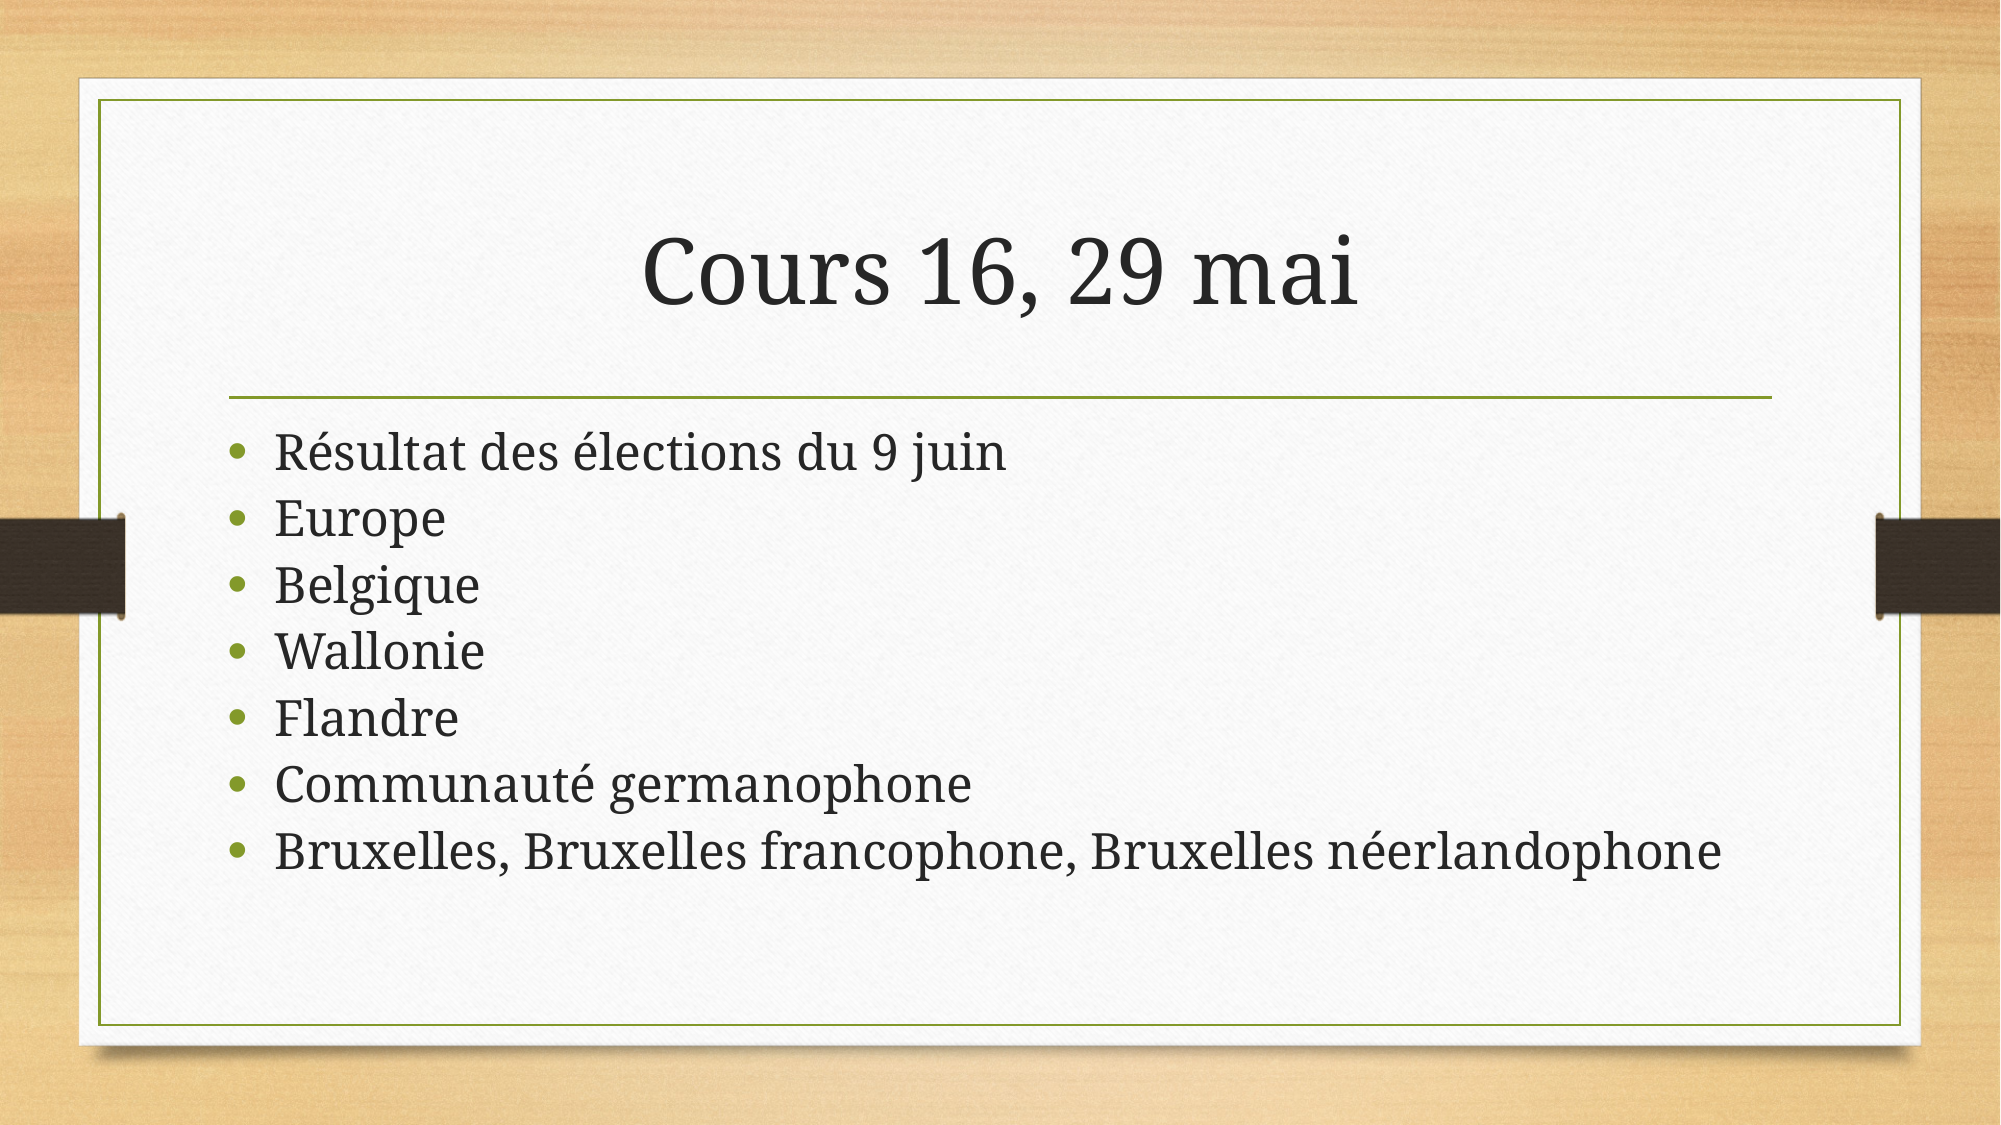

# Cours 16, 29 mai
Résultat des élections du 9 juin
Europe
Belgique
Wallonie
Flandre
Communauté germanophone
Bruxelles, Bruxelles francophone, Bruxelles néerlandophone